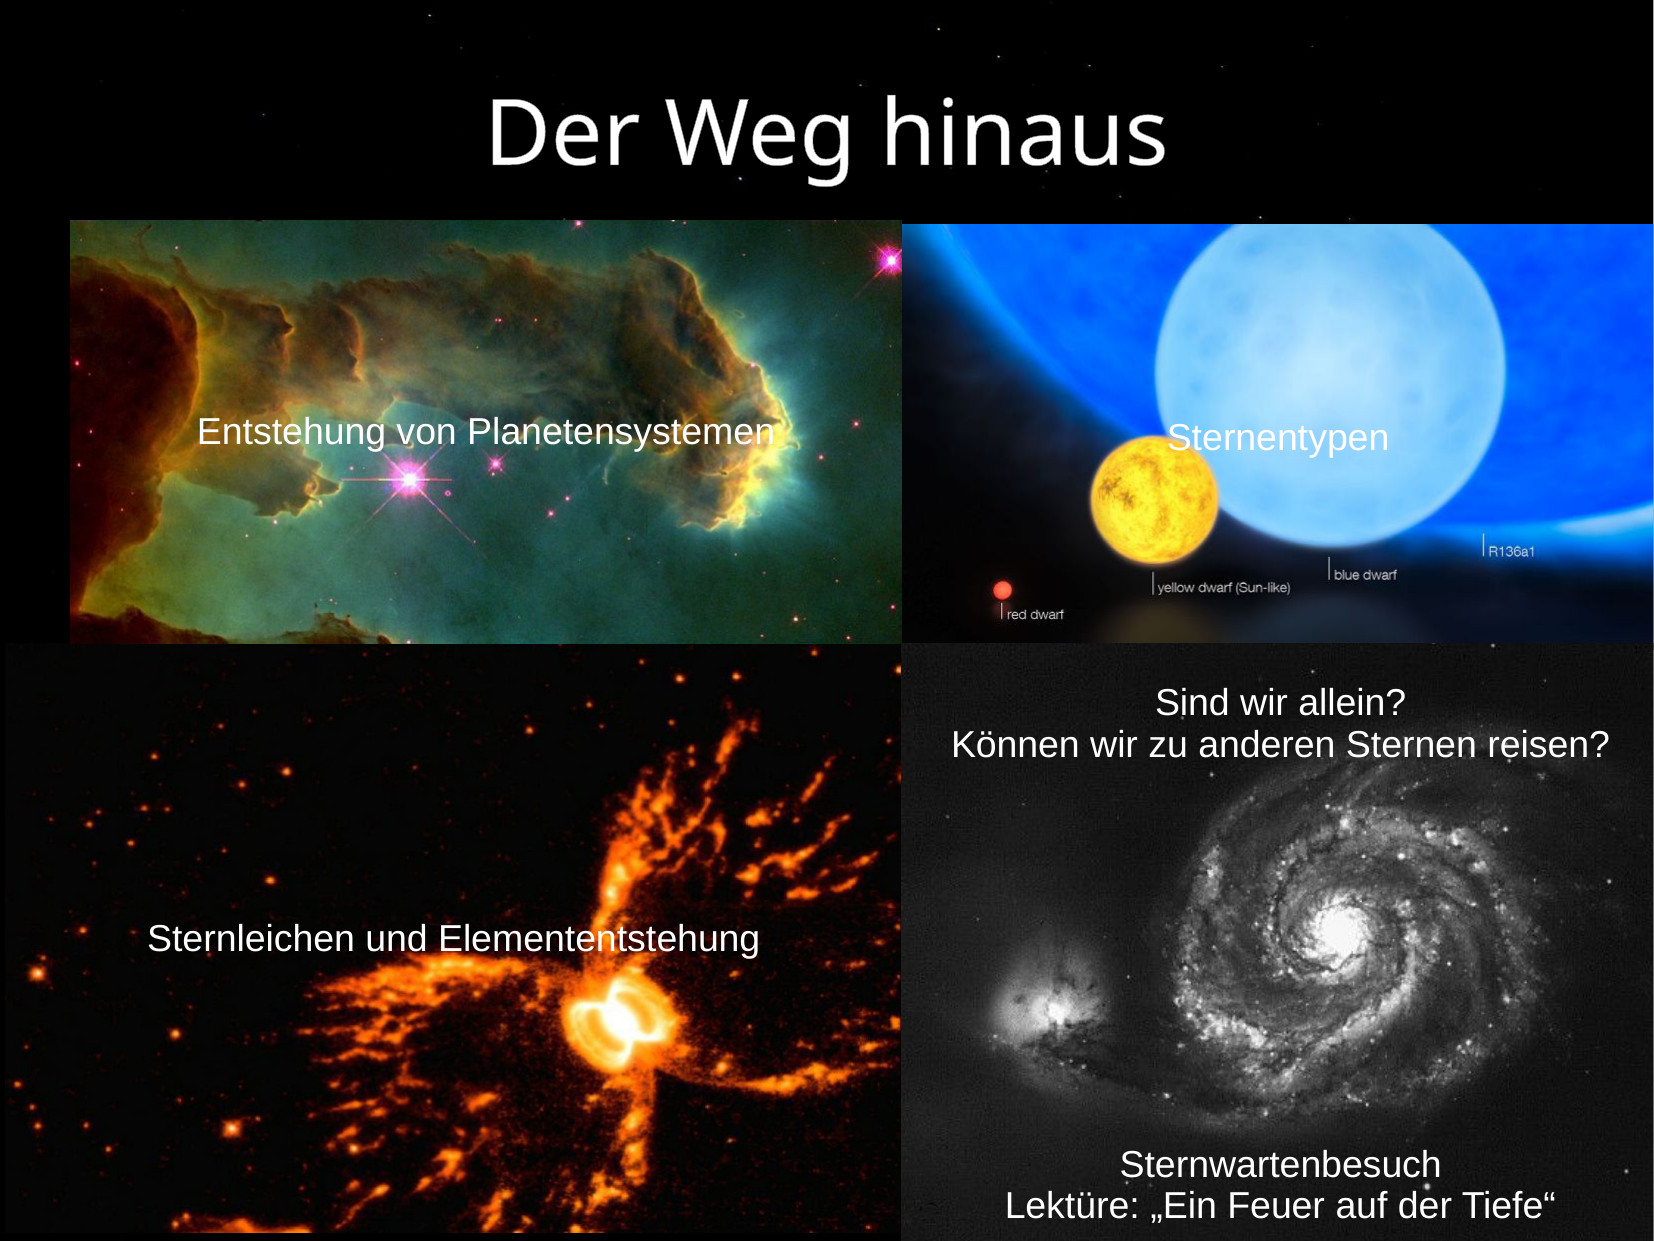

# Der Weg hinaus
Entstehung von Planetensystemen
Sternentypen
Milchstraße (zentraler Teil)
Sternleichen und Elemententstehung
Sind wir allein?
Können wir zu anderen Sternen reisen?
Sternwartenbesuch
Lektüre: „Ein Feuer auf der Tiefe“